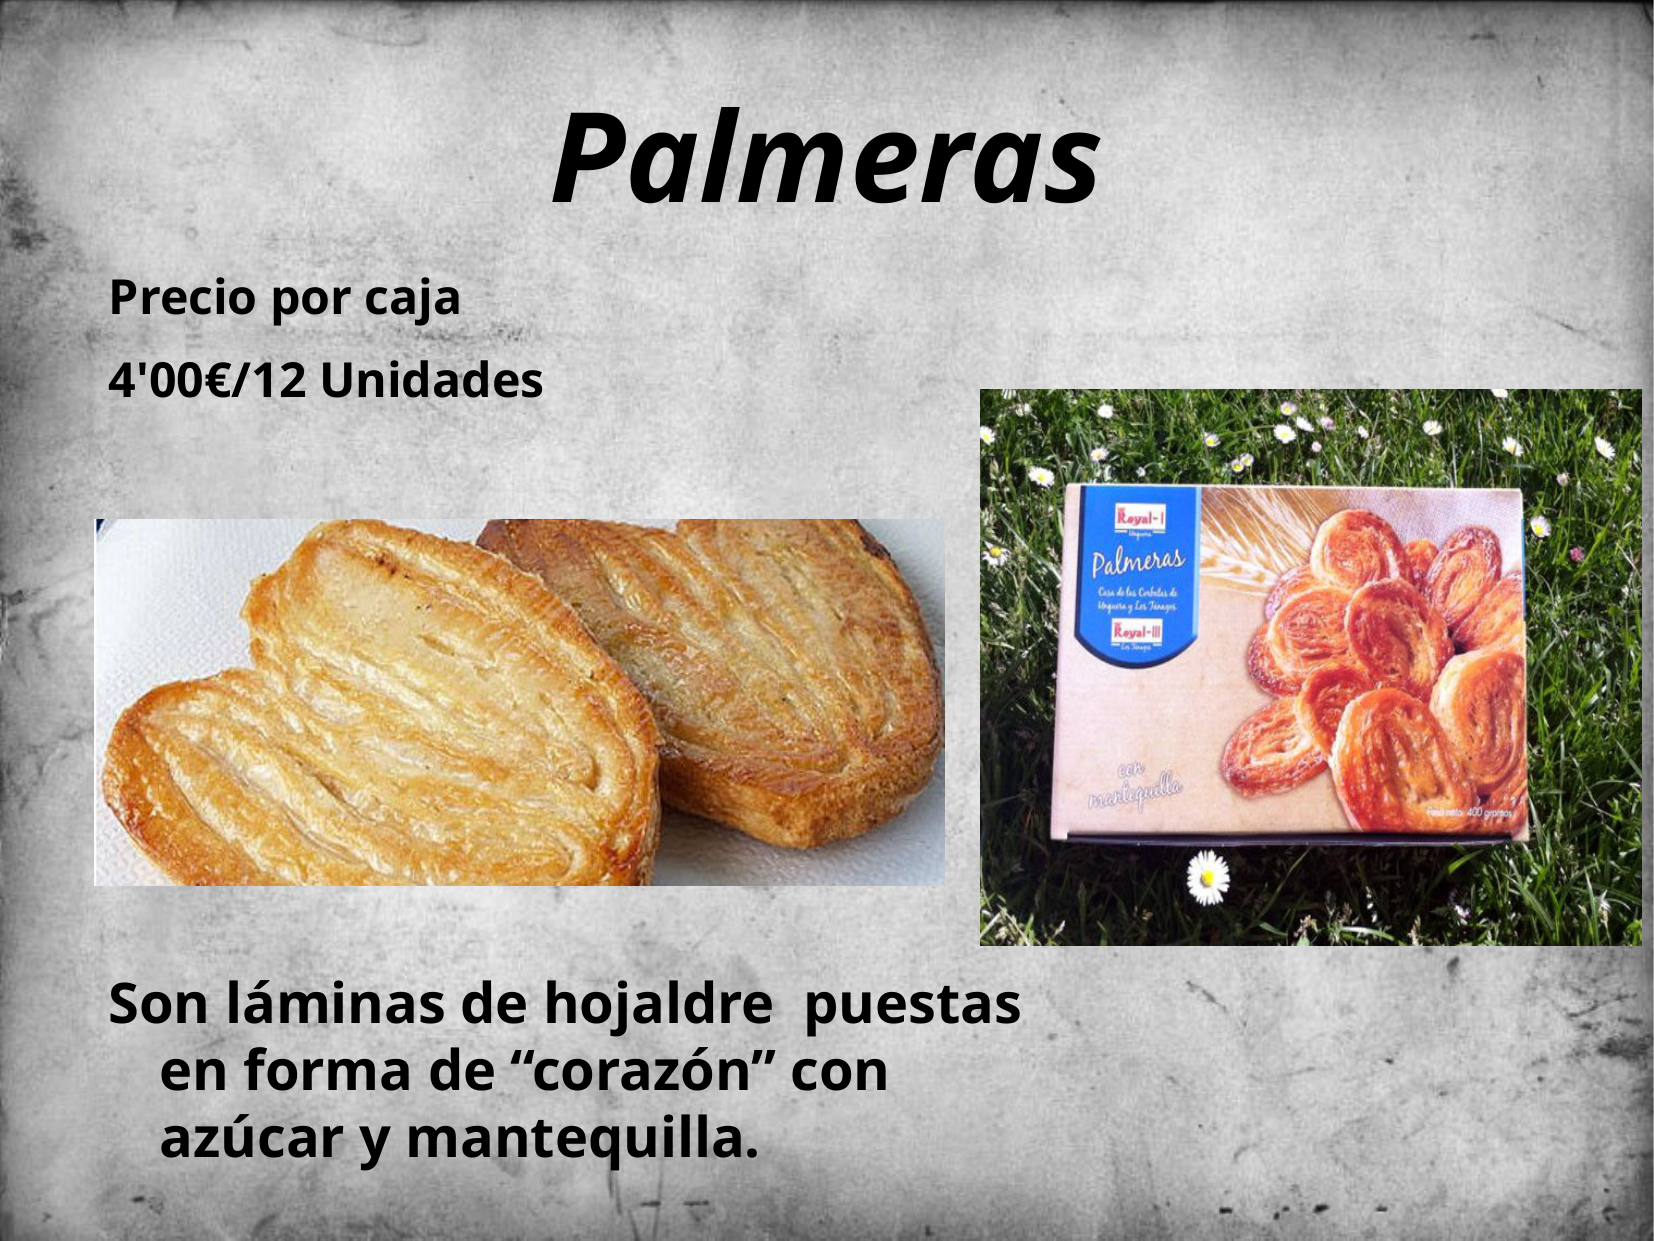

# Palmeras
Precio por caja
4'00€/12 Unidades
Son láminas de hojaldre puestas en forma de “corazón” con azúcar y mantequilla.